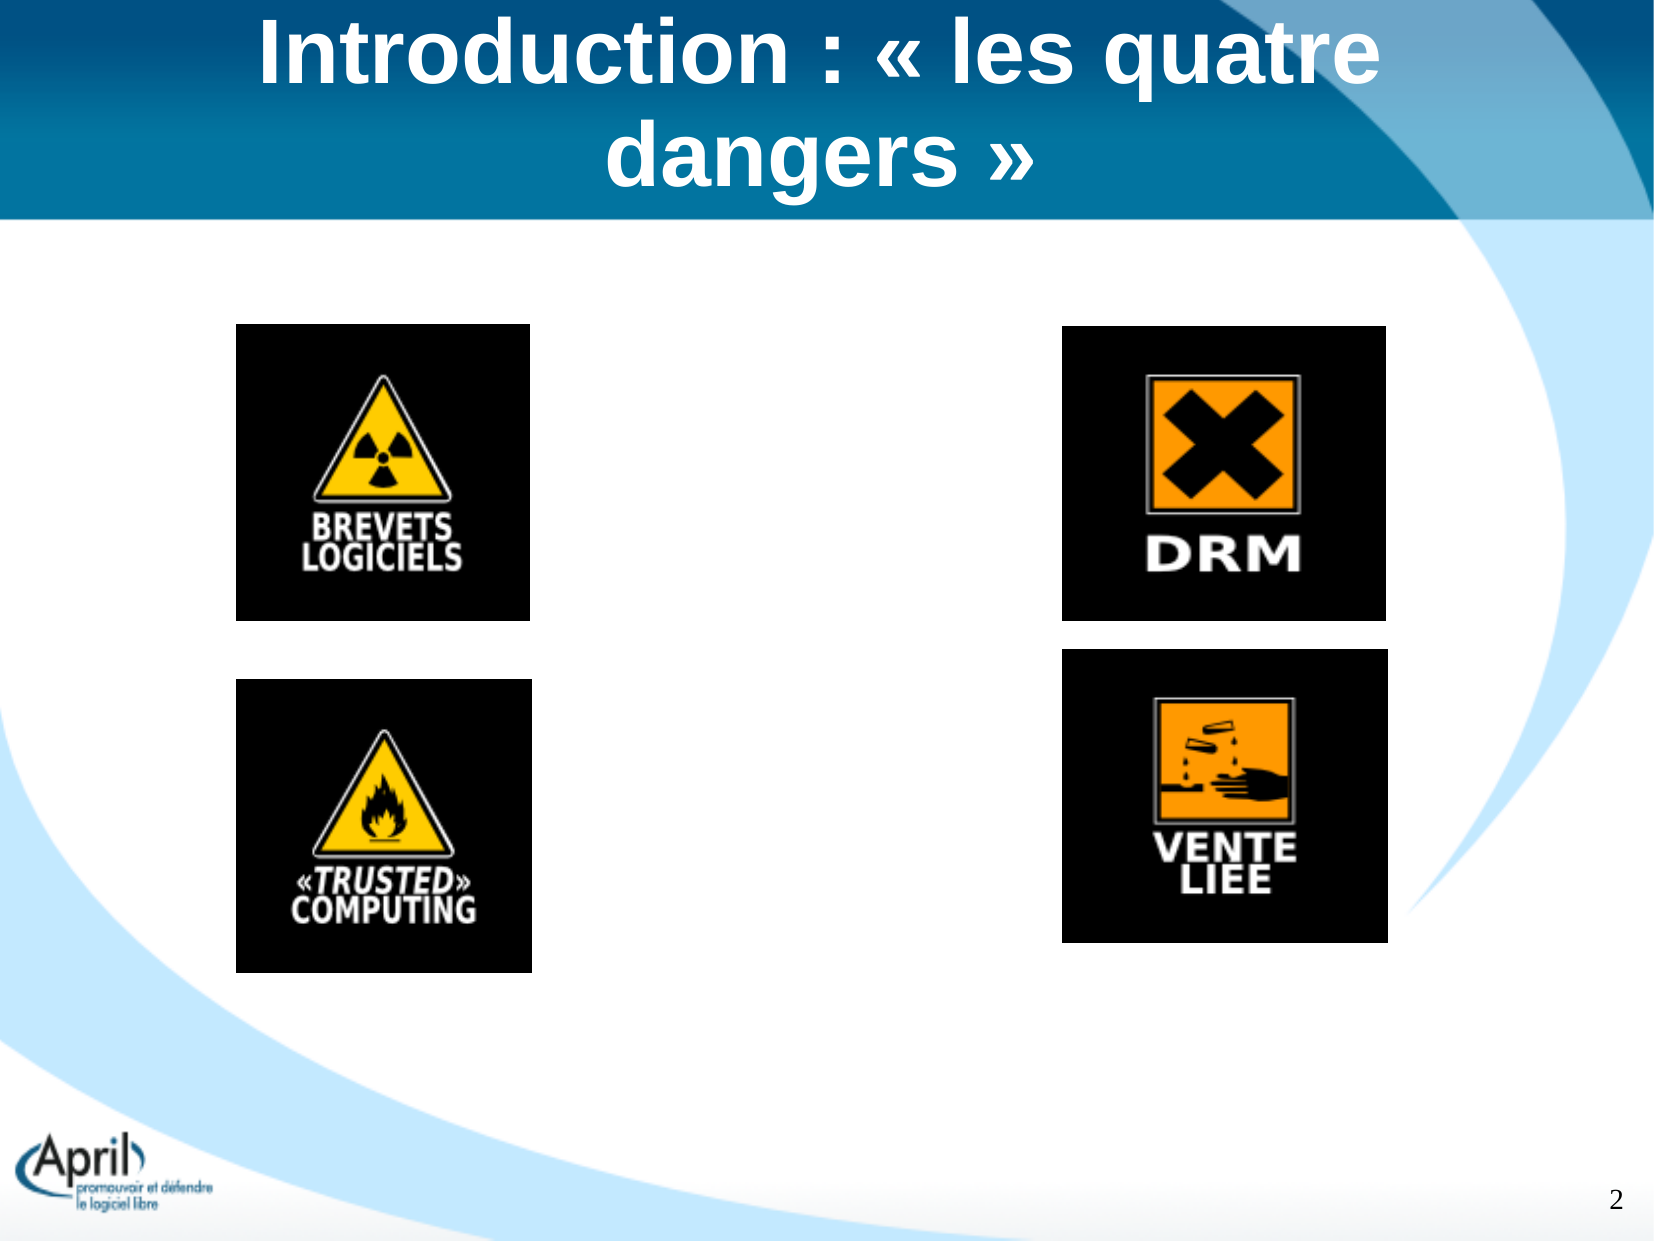

# Introduction : « les quatre dangers »
2